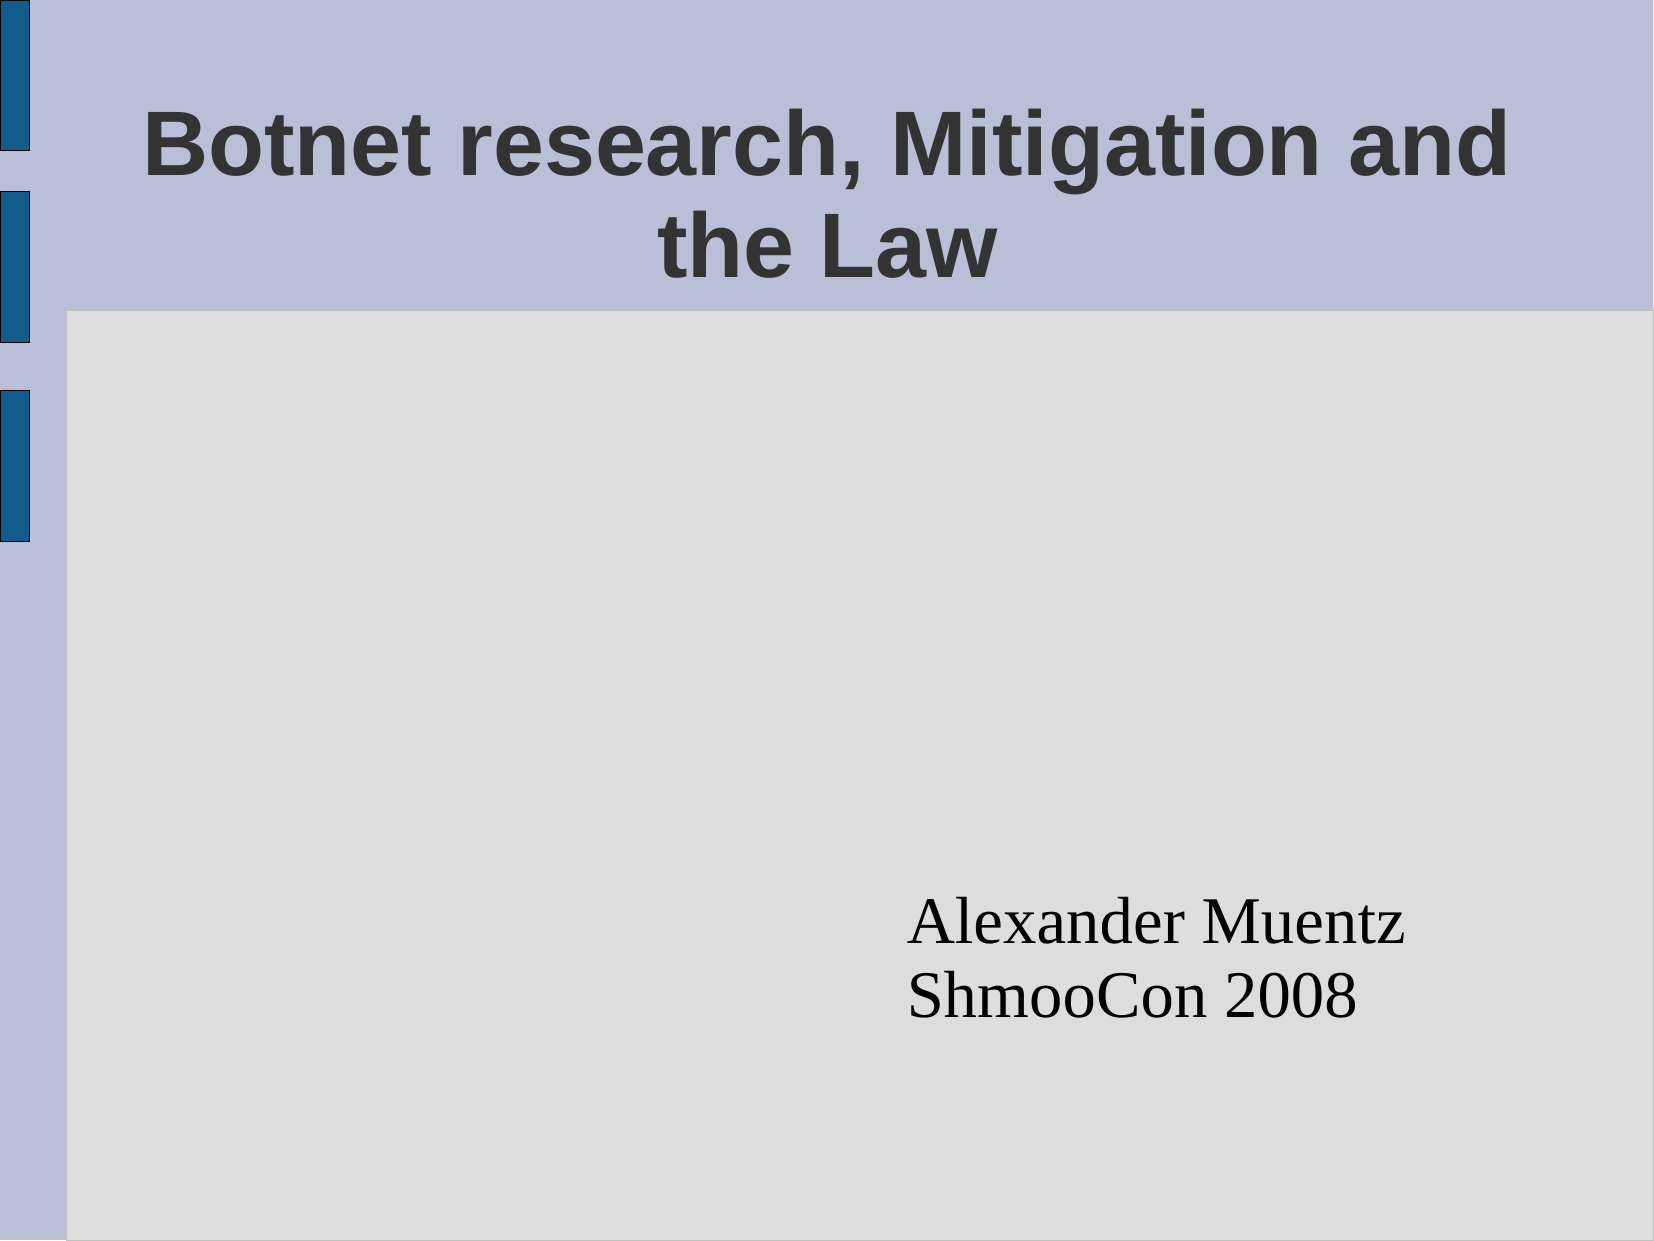

# Botnet research, Mitigation and the Law
							 			Alexander Muentz
										ShmooCon 2008